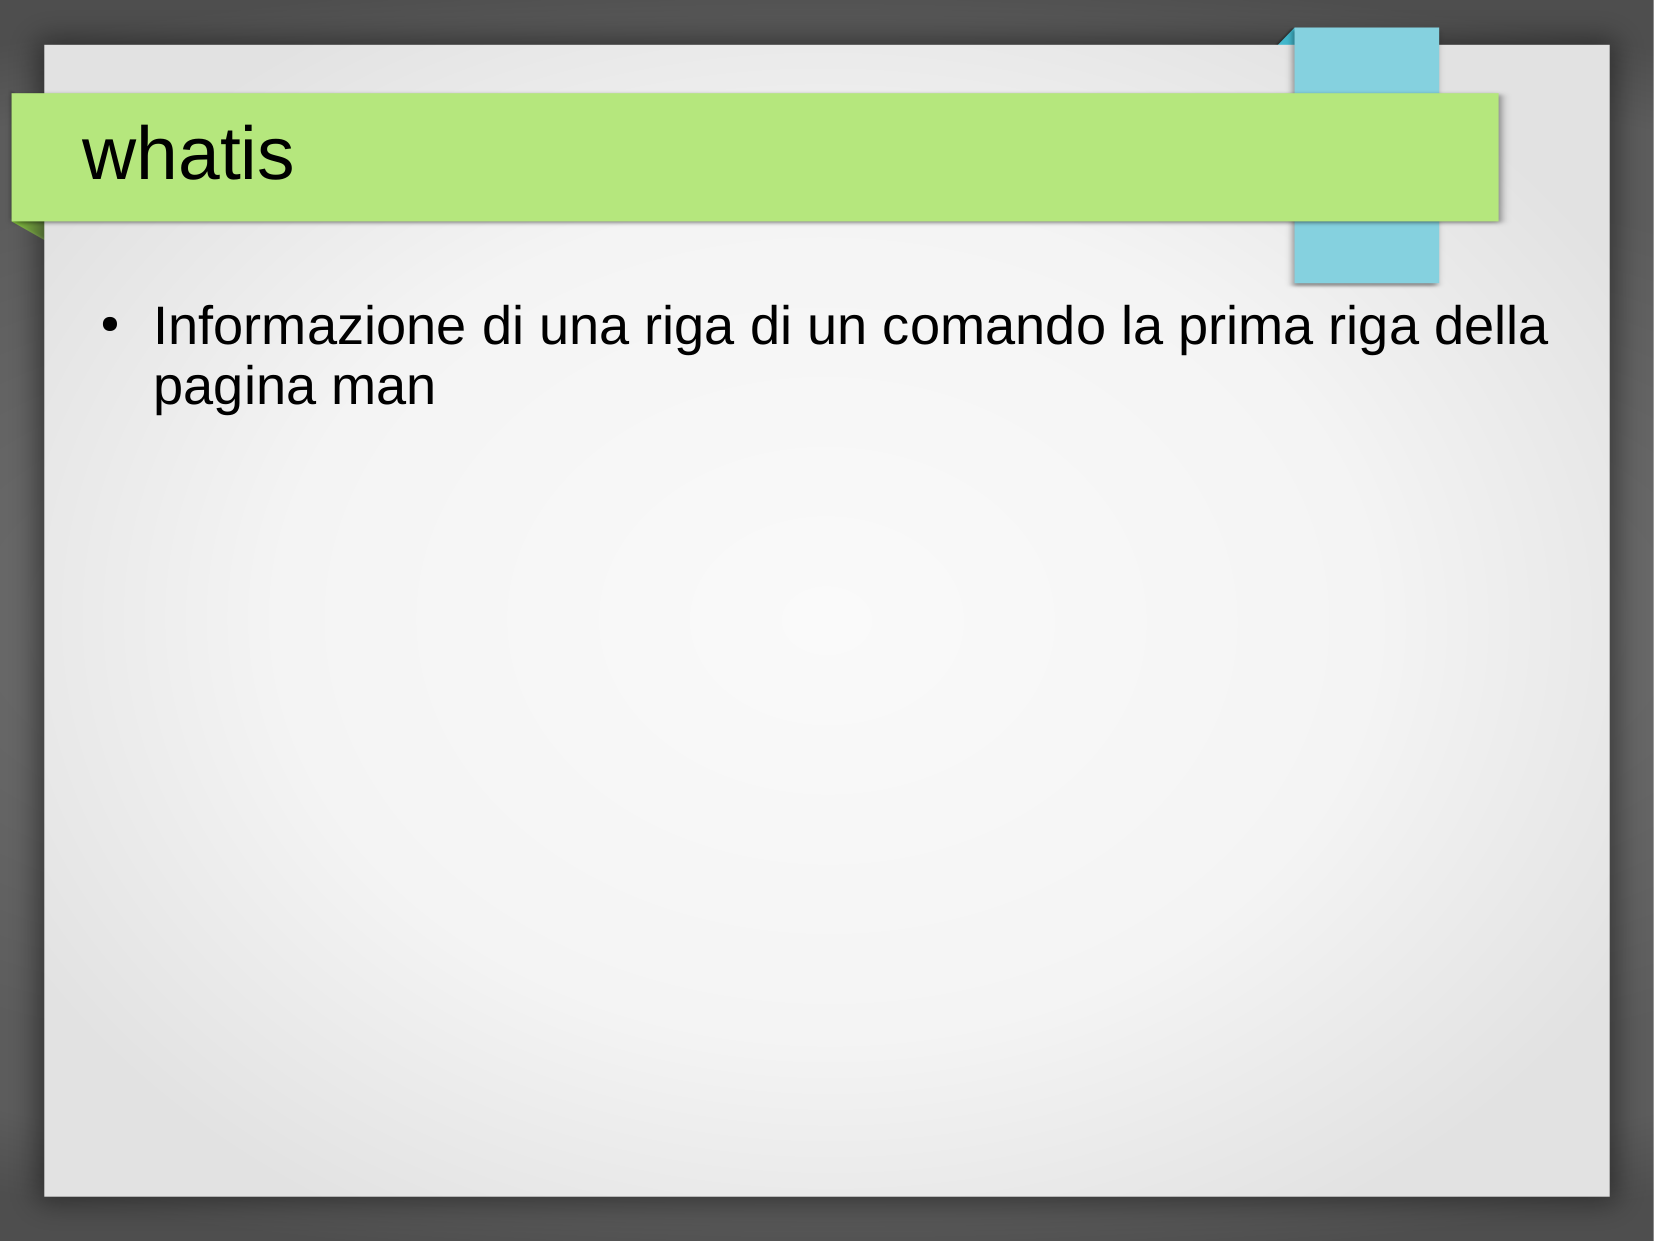

# whatis
Informazione di una riga di un comando la prima riga della pagina man